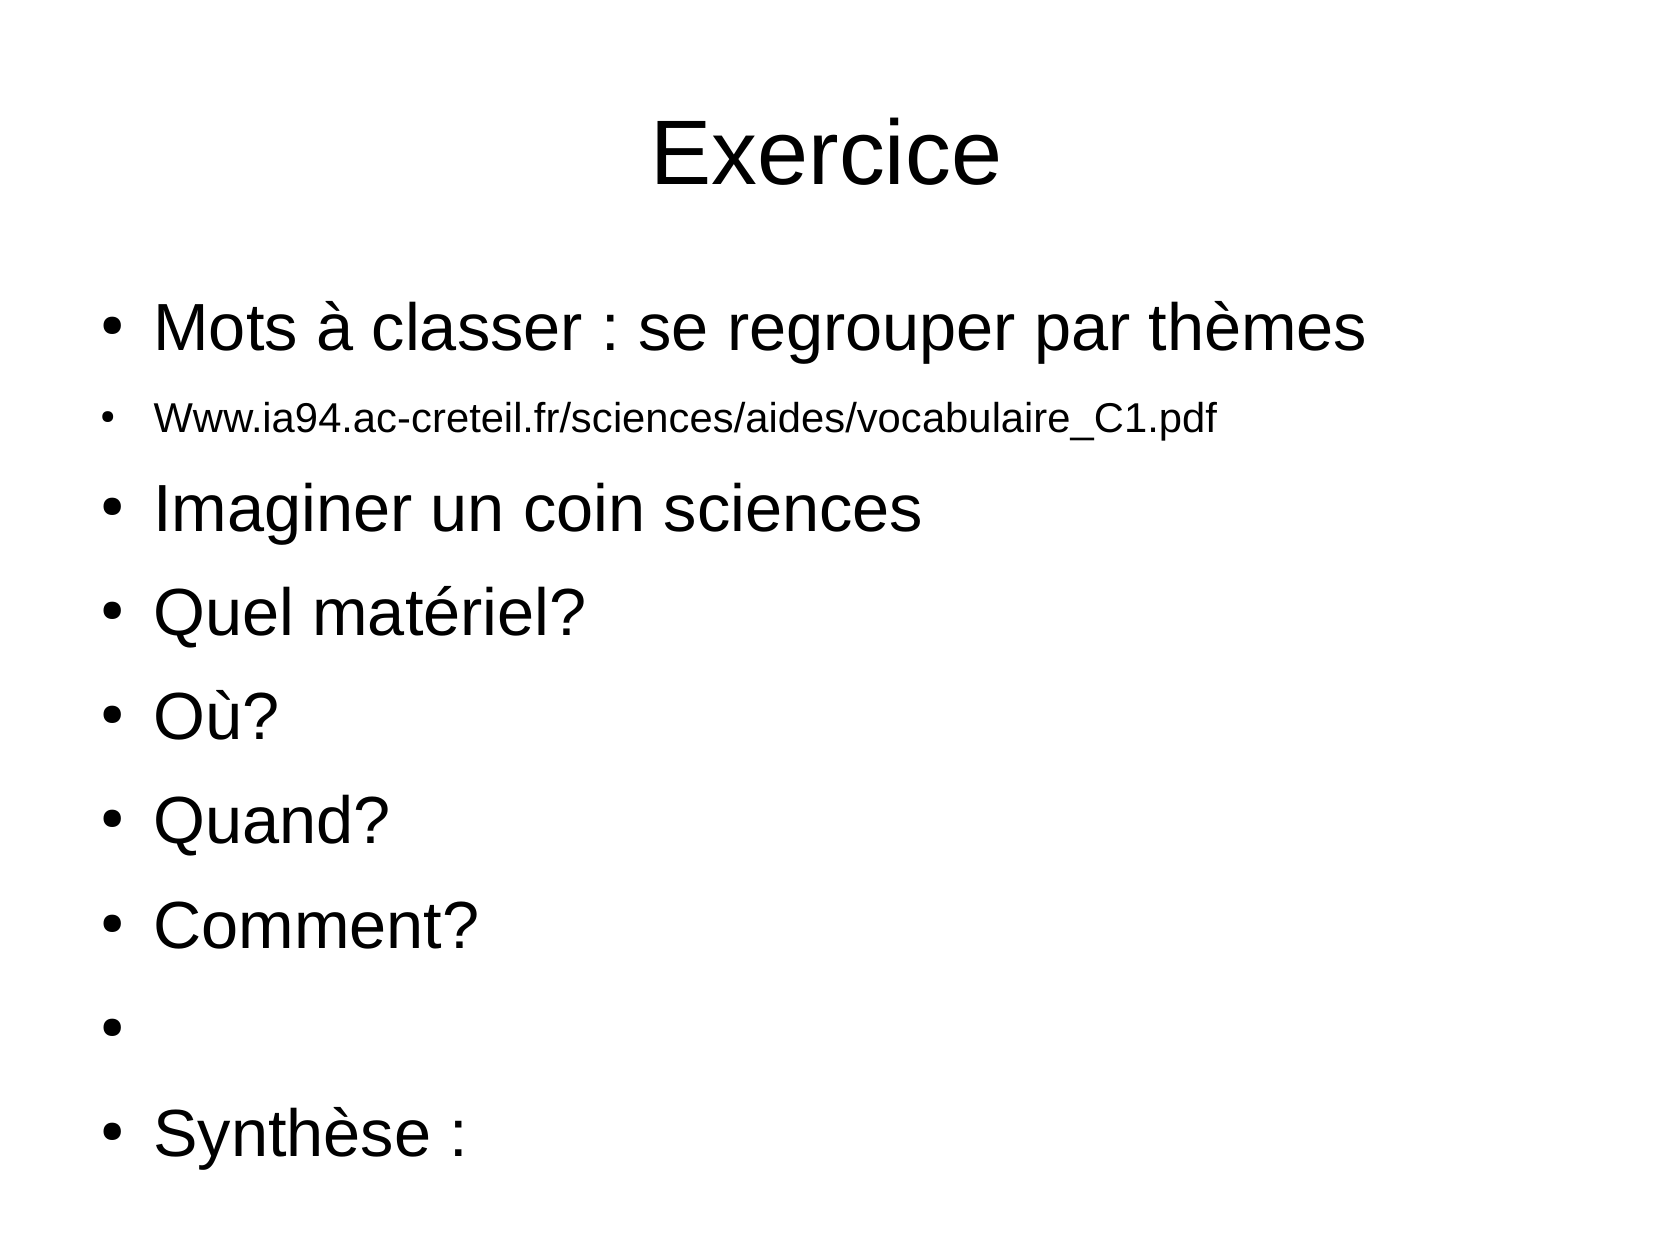

# Exercice
Mots à classer : se regrouper par thèmes
Www.ia94.ac-creteil.fr/sciences/aides/vocabulaire_C1.pdf
Imaginer un coin sciences
Quel matériel?
Où?
Quand?
Comment?
Synthèse :